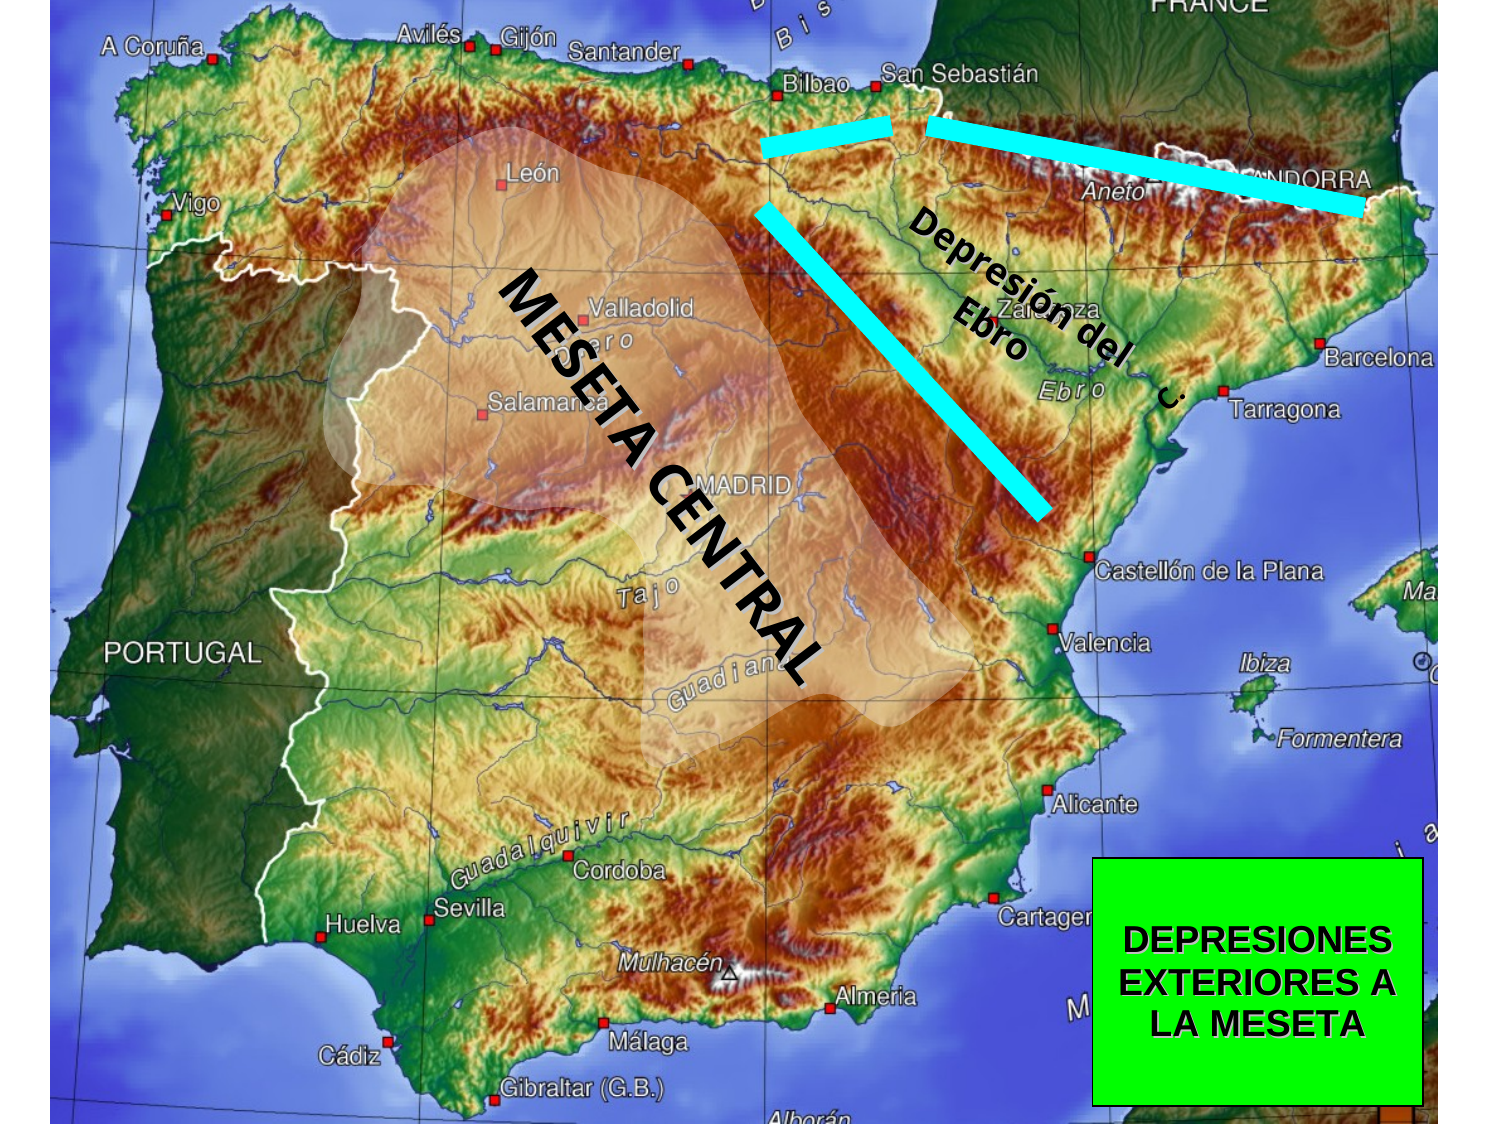

Depresión del Ebro
C.
MESETA CENTRAL
DEPRESIONES EXTERIORES A LA MESETA